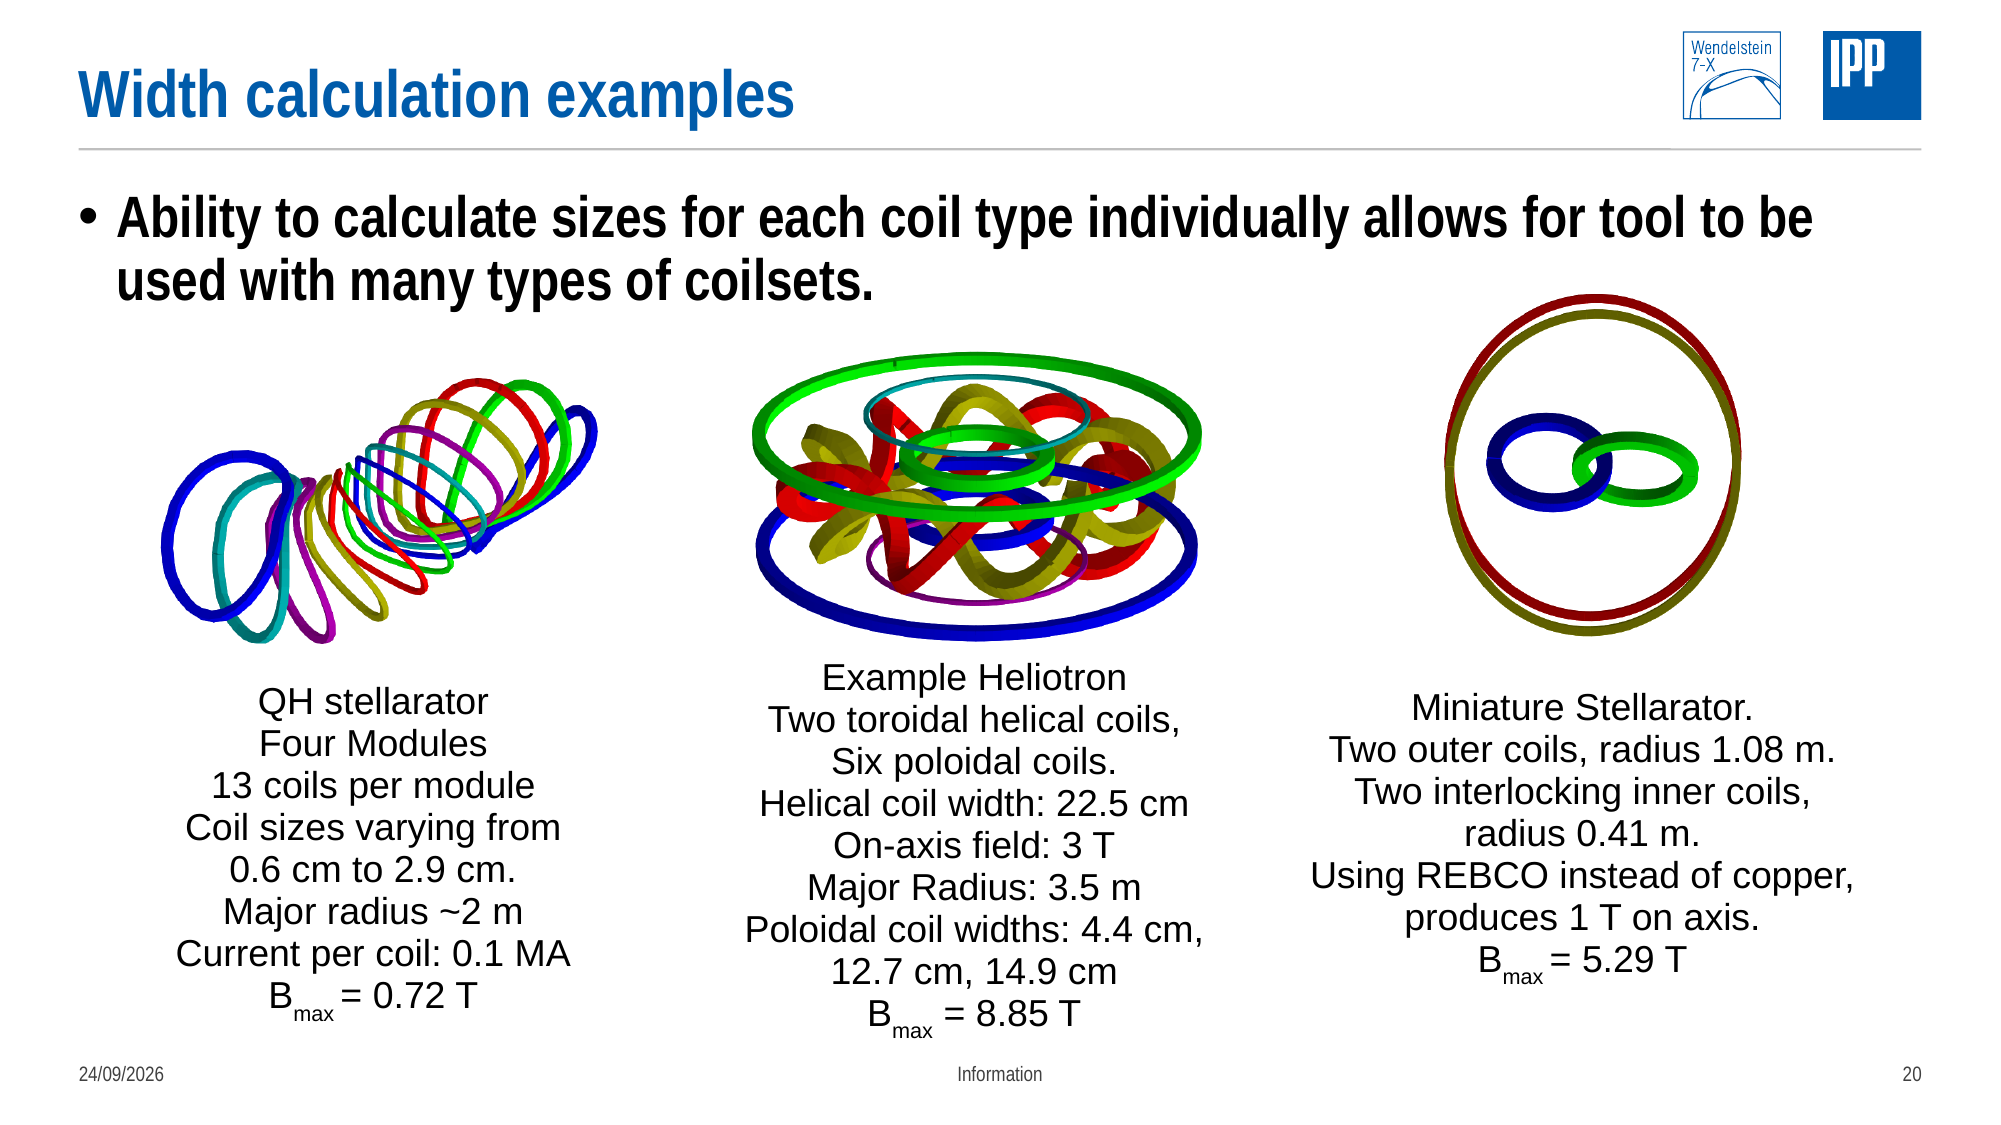

# Width calculation examples
Ability to calculate sizes for each coil type individually allows for tool to be used with many types of coilsets.
Example Heliotron
Two toroidal helical coils,
Six poloidal coils.
Helical coil width: 22.5 cm
On-axis field: 3 T
Major Radius: 3.5 m
Poloidal coil widths: 4.4 cm, 12.7 cm, 14.9 cm
Bmax = 8.85 T
QH stellarator
Four Modules
13 coils per module
Coil sizes varying from
0.6 cm to 2.9 cm.
Major radius ~2 m
Current per coil: 0.1 MA
Bmax = 0.72 T
Miniature Stellarator.
Two outer coils, radius 1.08 m.
Two interlocking inner coils,
radius 0.41 m.
Using REBCO instead of copper, produces 1 T on axis.
Bmax = 5.29 T
Information